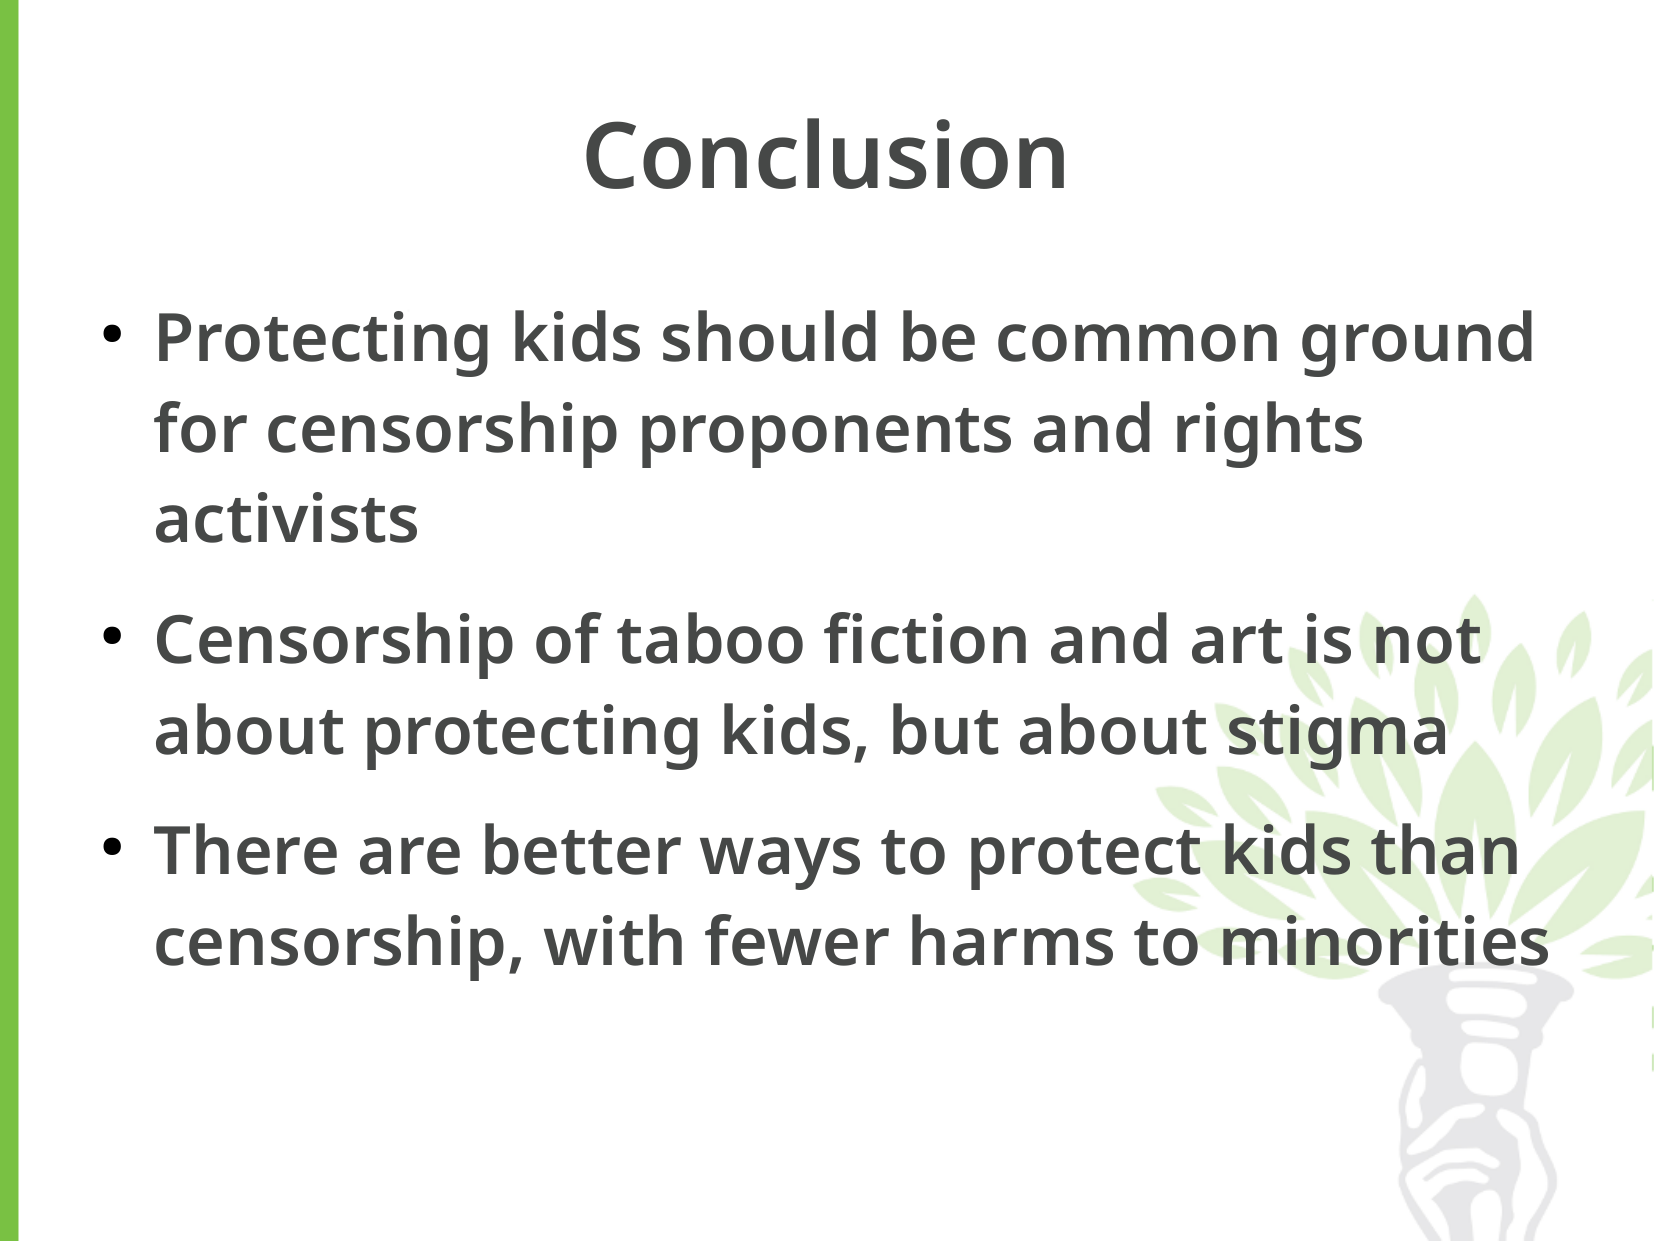

# Conclusion
Protecting kids should be common ground for censorship proponents and rights activists
Censorship of taboo fiction and art is not about protecting kids, but about stigma
There are better ways to protect kids than censorship, with fewer harms to minorities